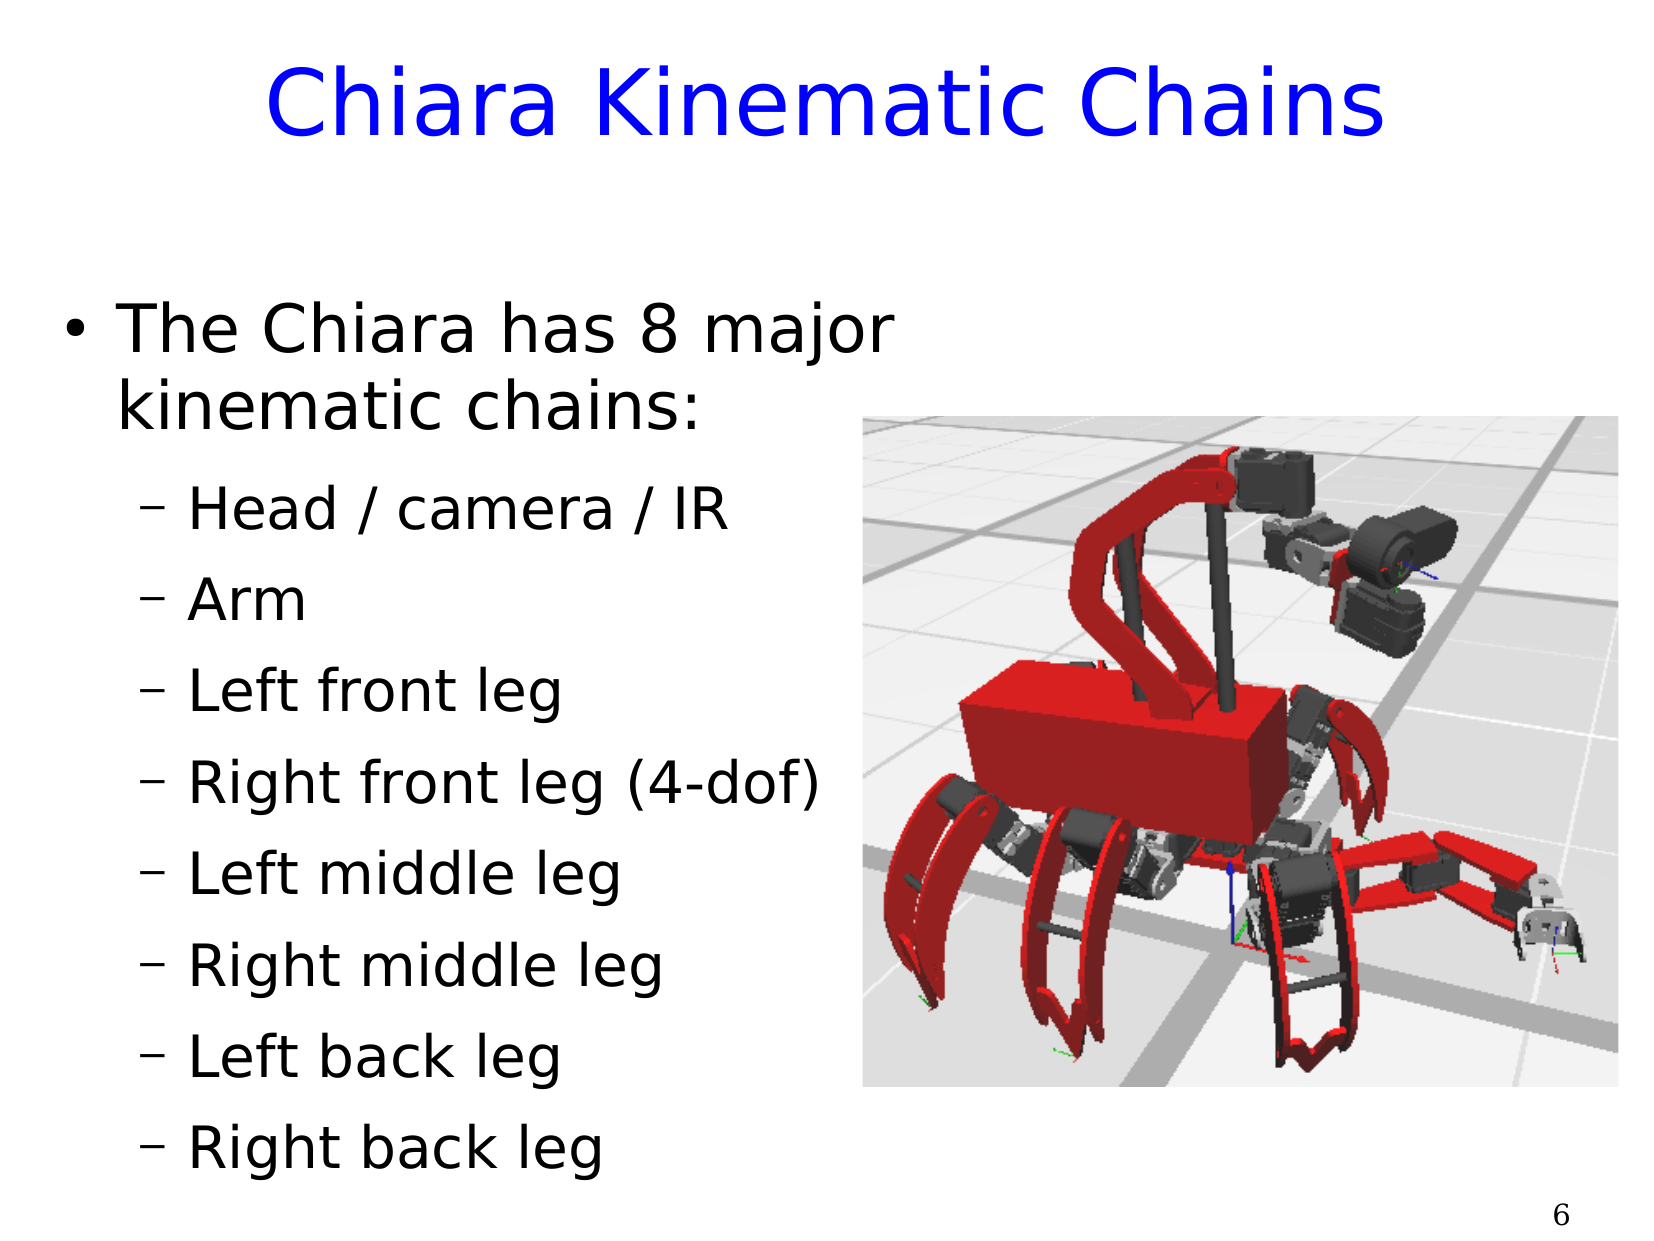

# Chiara Kinematic Chains
The Chiara has 8 major
kinematic chains:
Head / camera / IR
Arm
Left front leg
Right front leg (4-dof)
Left middle leg
Right middle leg
Left back leg
Right back leg
6